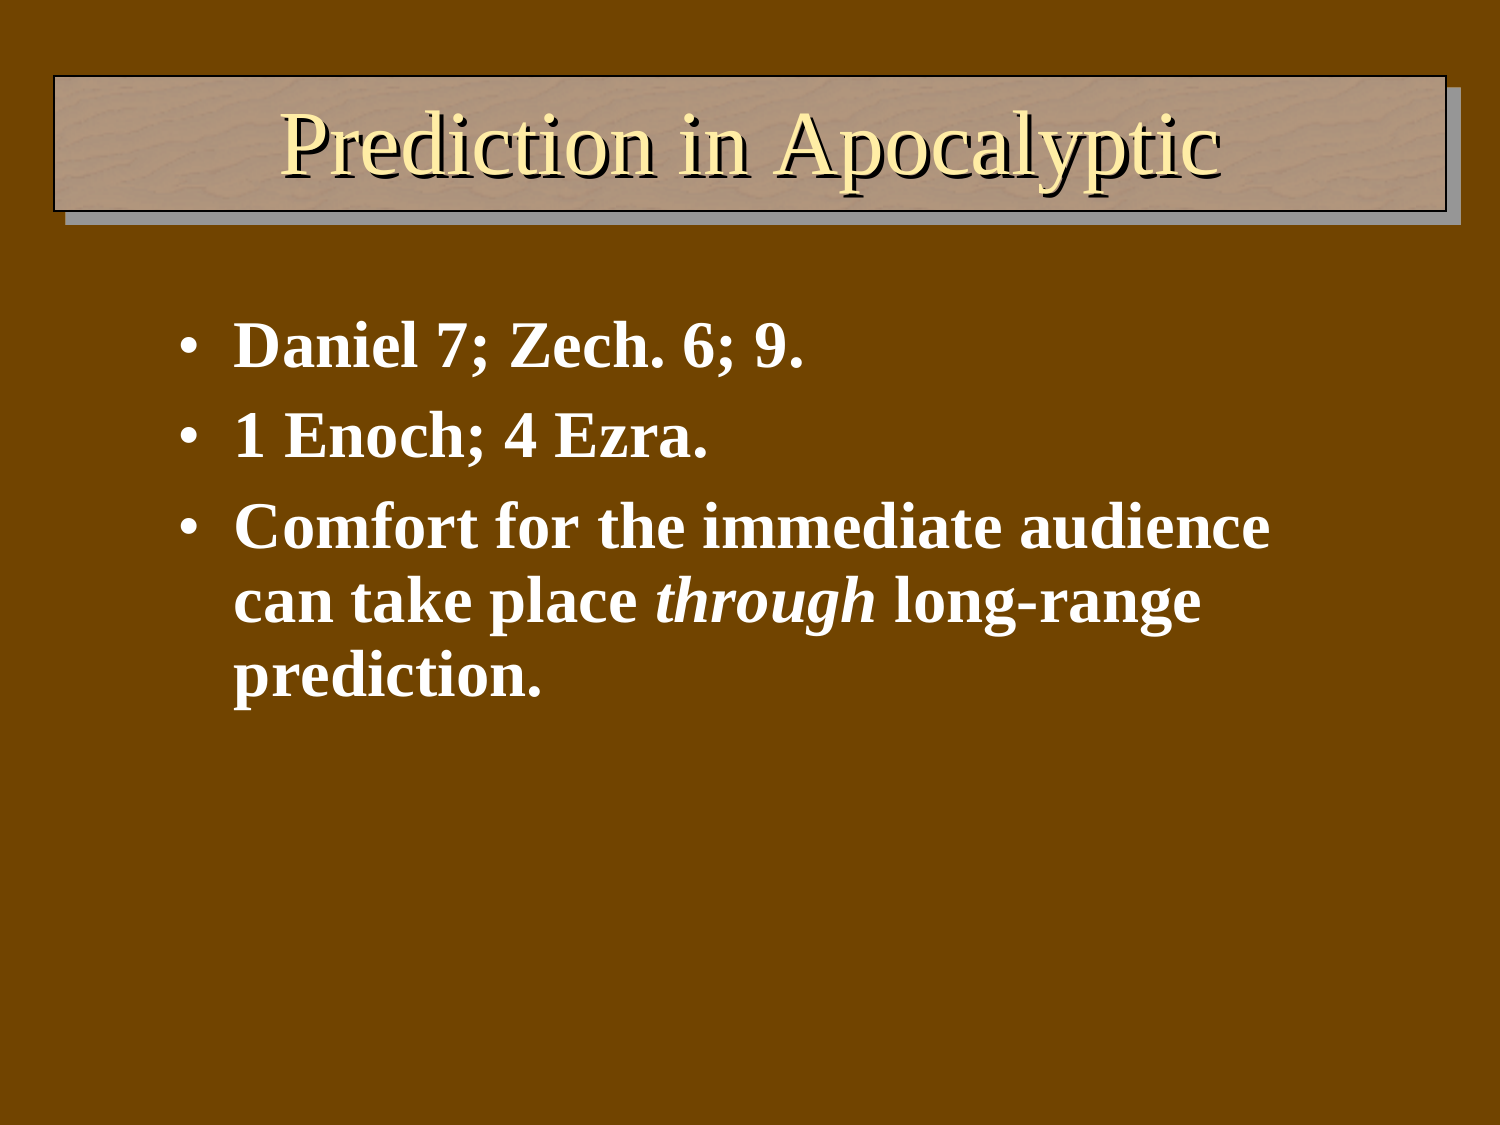

# Prediction in Apocalyptic
Daniel 7; Zech. 6; 9.
1 Enoch; 4 Ezra.
Comfort for the immediate audience can take place through long-range prediction.